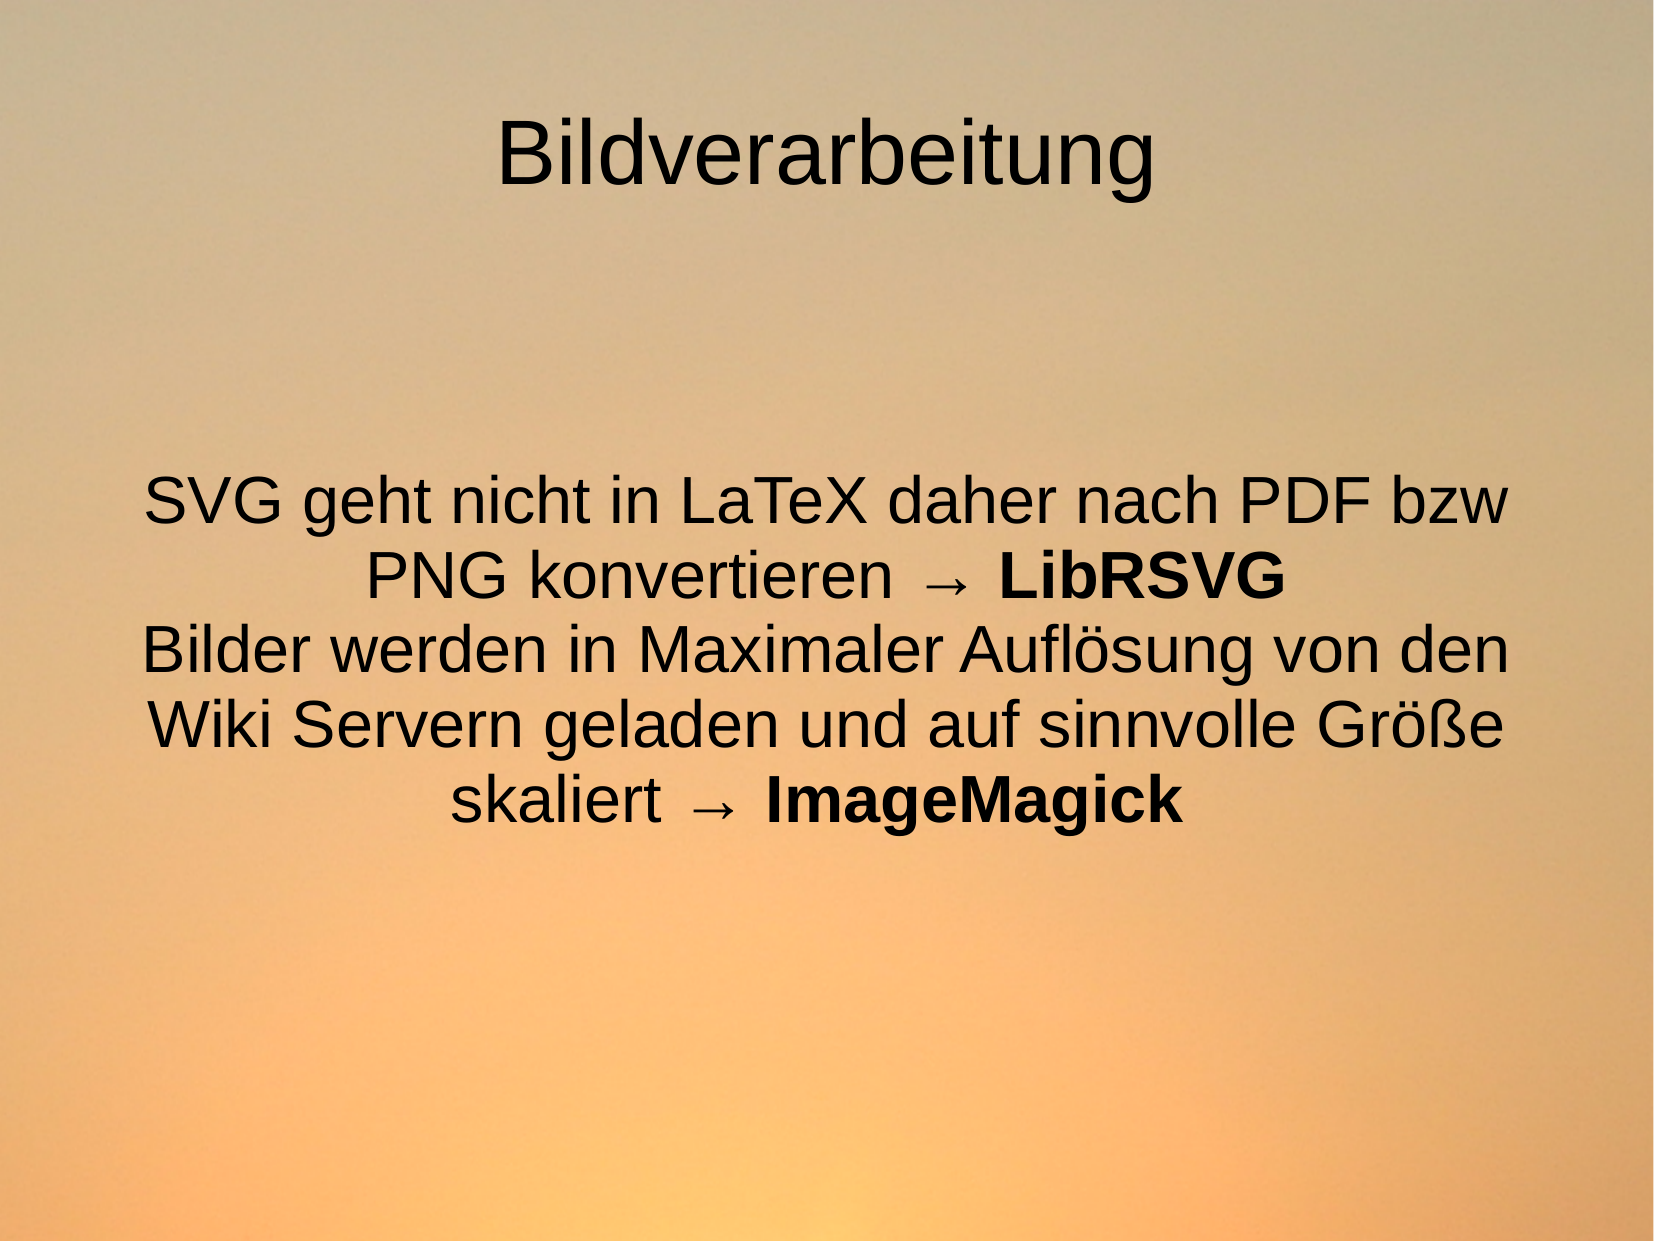

# Bildverarbeitung
SVG geht nicht in LaTeX daher nach PDF bzw PNG konvertieren → LibRSVG
Bilder werden in Maximaler Auflösung von den Wiki Servern geladen und auf sinnvolle Größe skaliert → ImageMagick